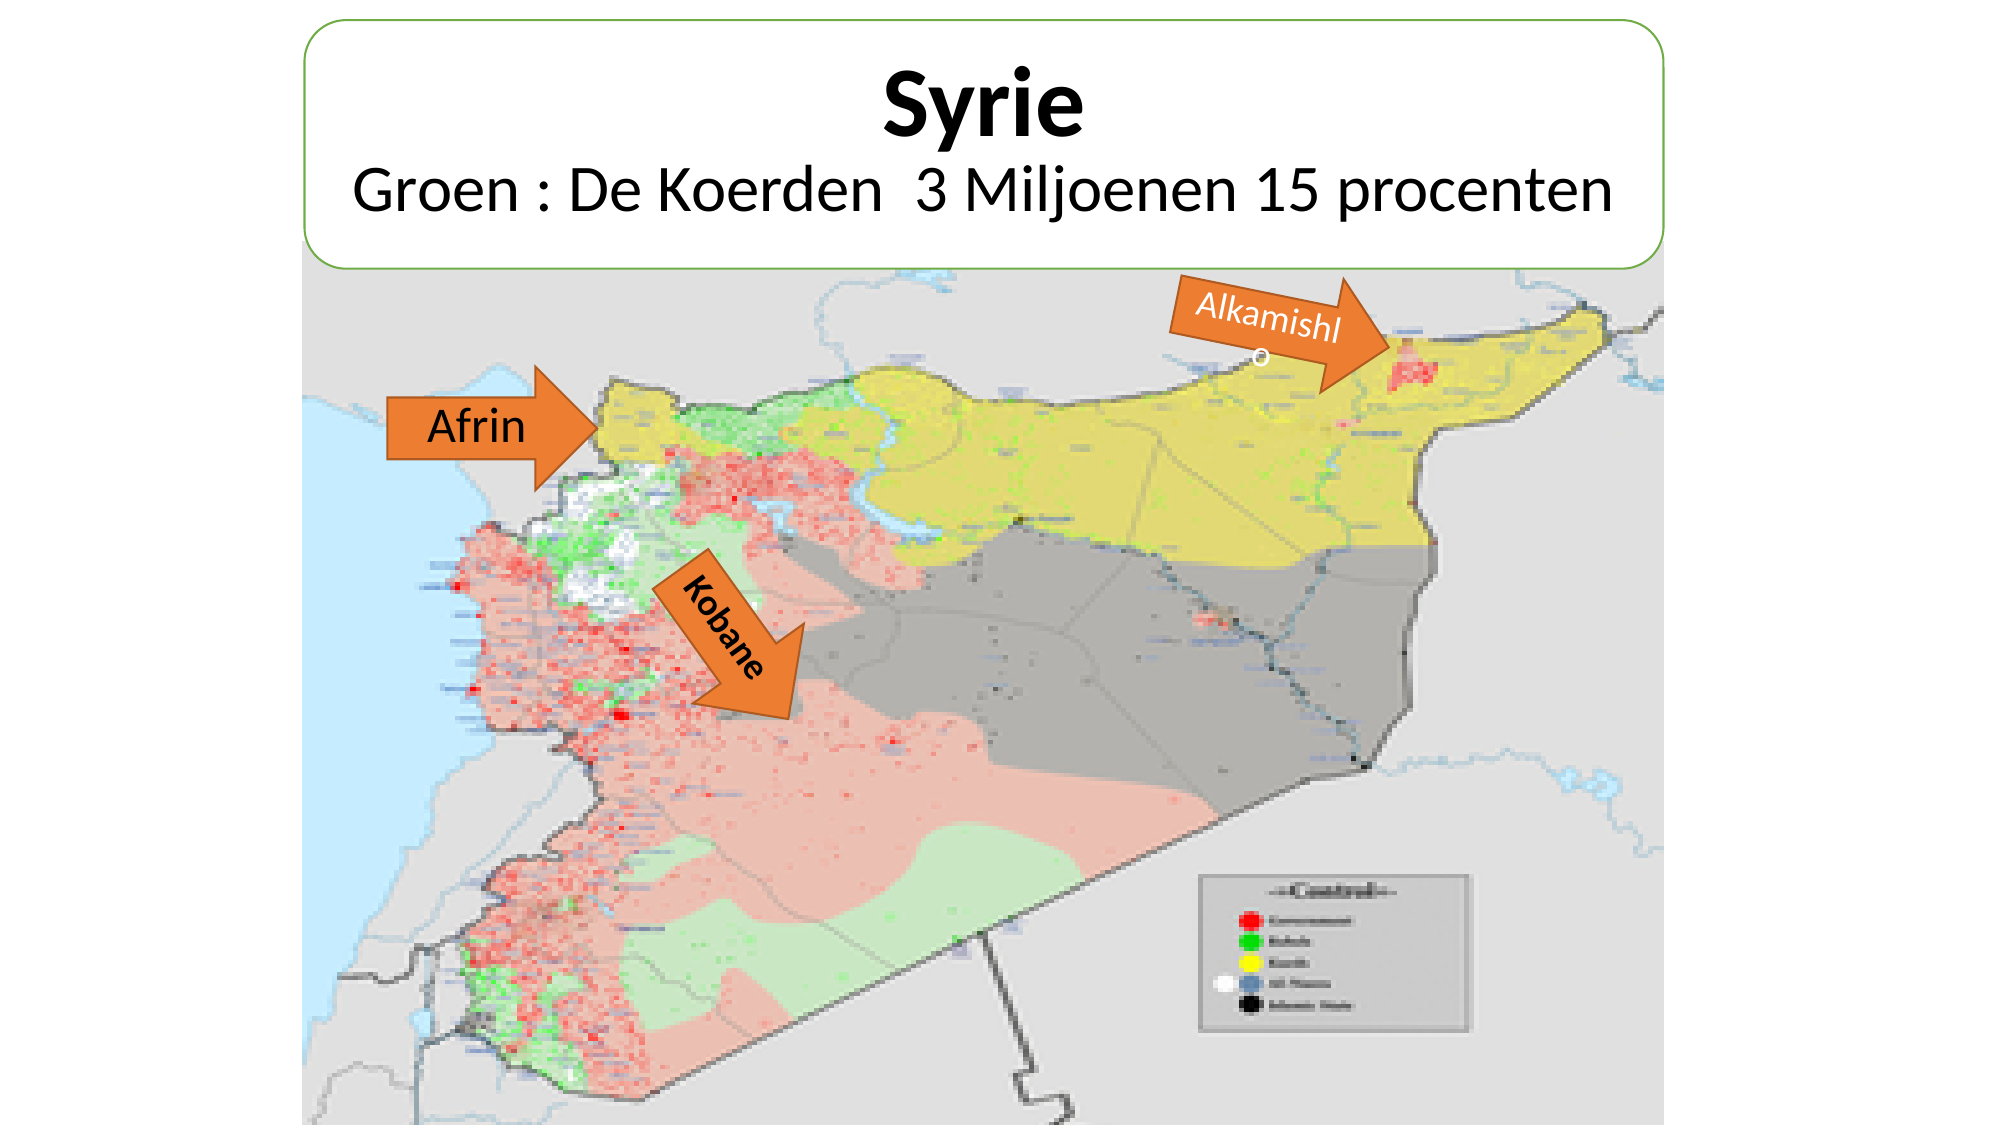

Syrie
Groen : De Koerden 3 Miljoenen 15 procenten
Alkamishlo
Afrin
Kobane